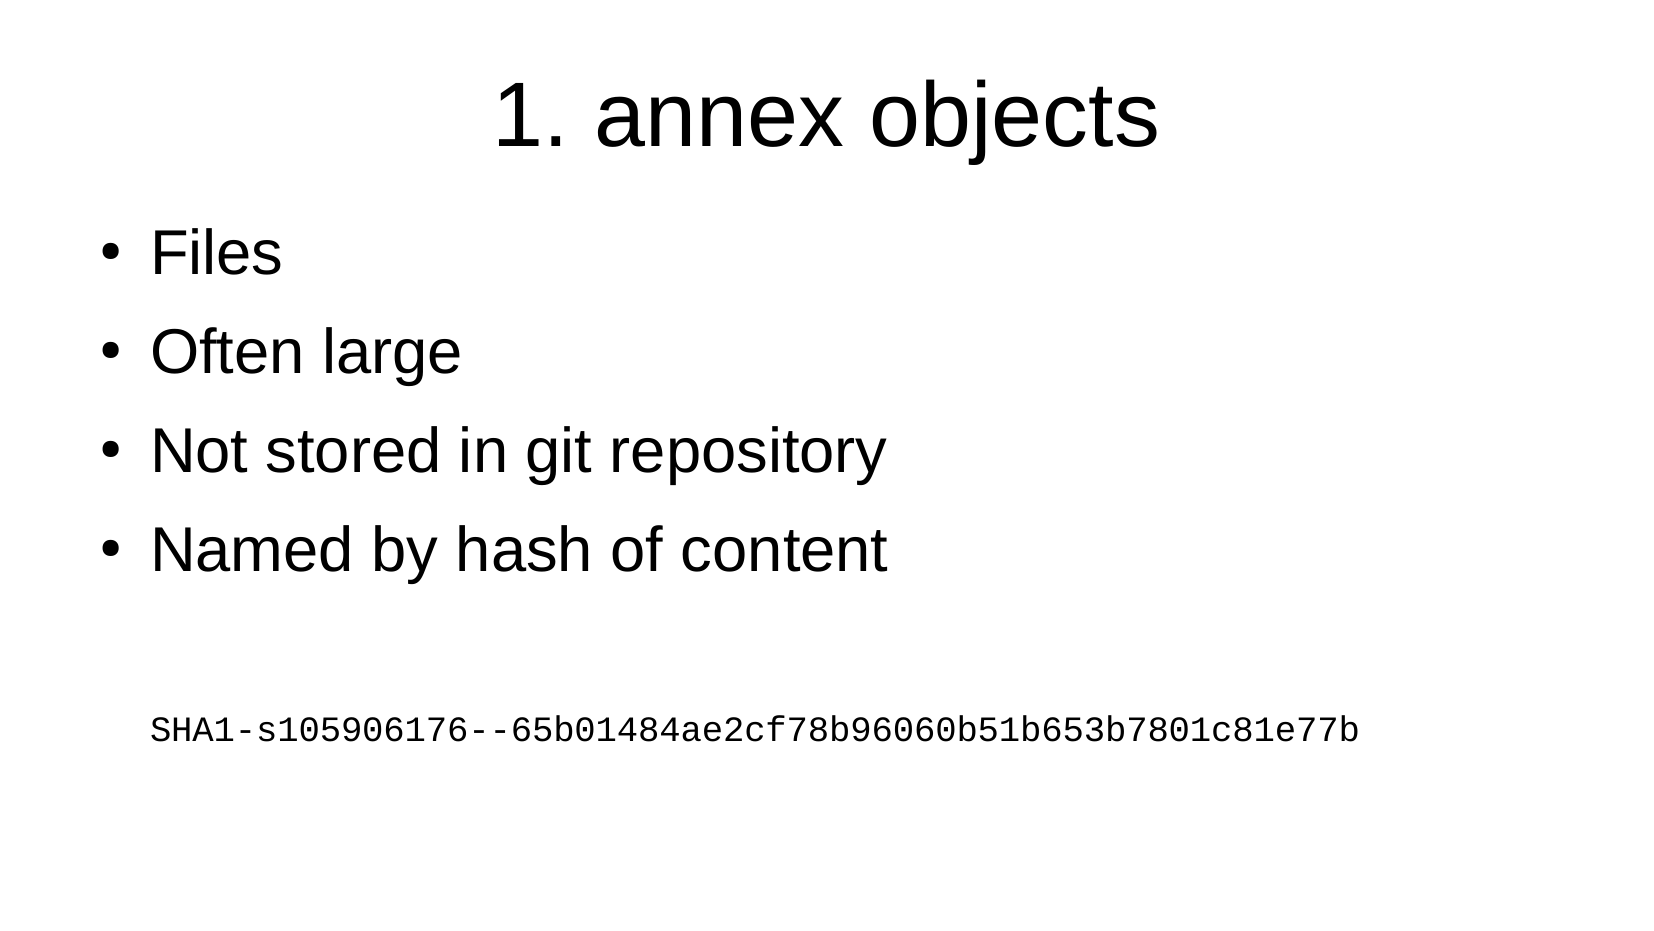

# 1. annex objects
Files
Often large
Not stored in git repository
Named by hash of content
SHA1-s105906176--65b01484ae2cf78b96060b51b653b7801c81e77b